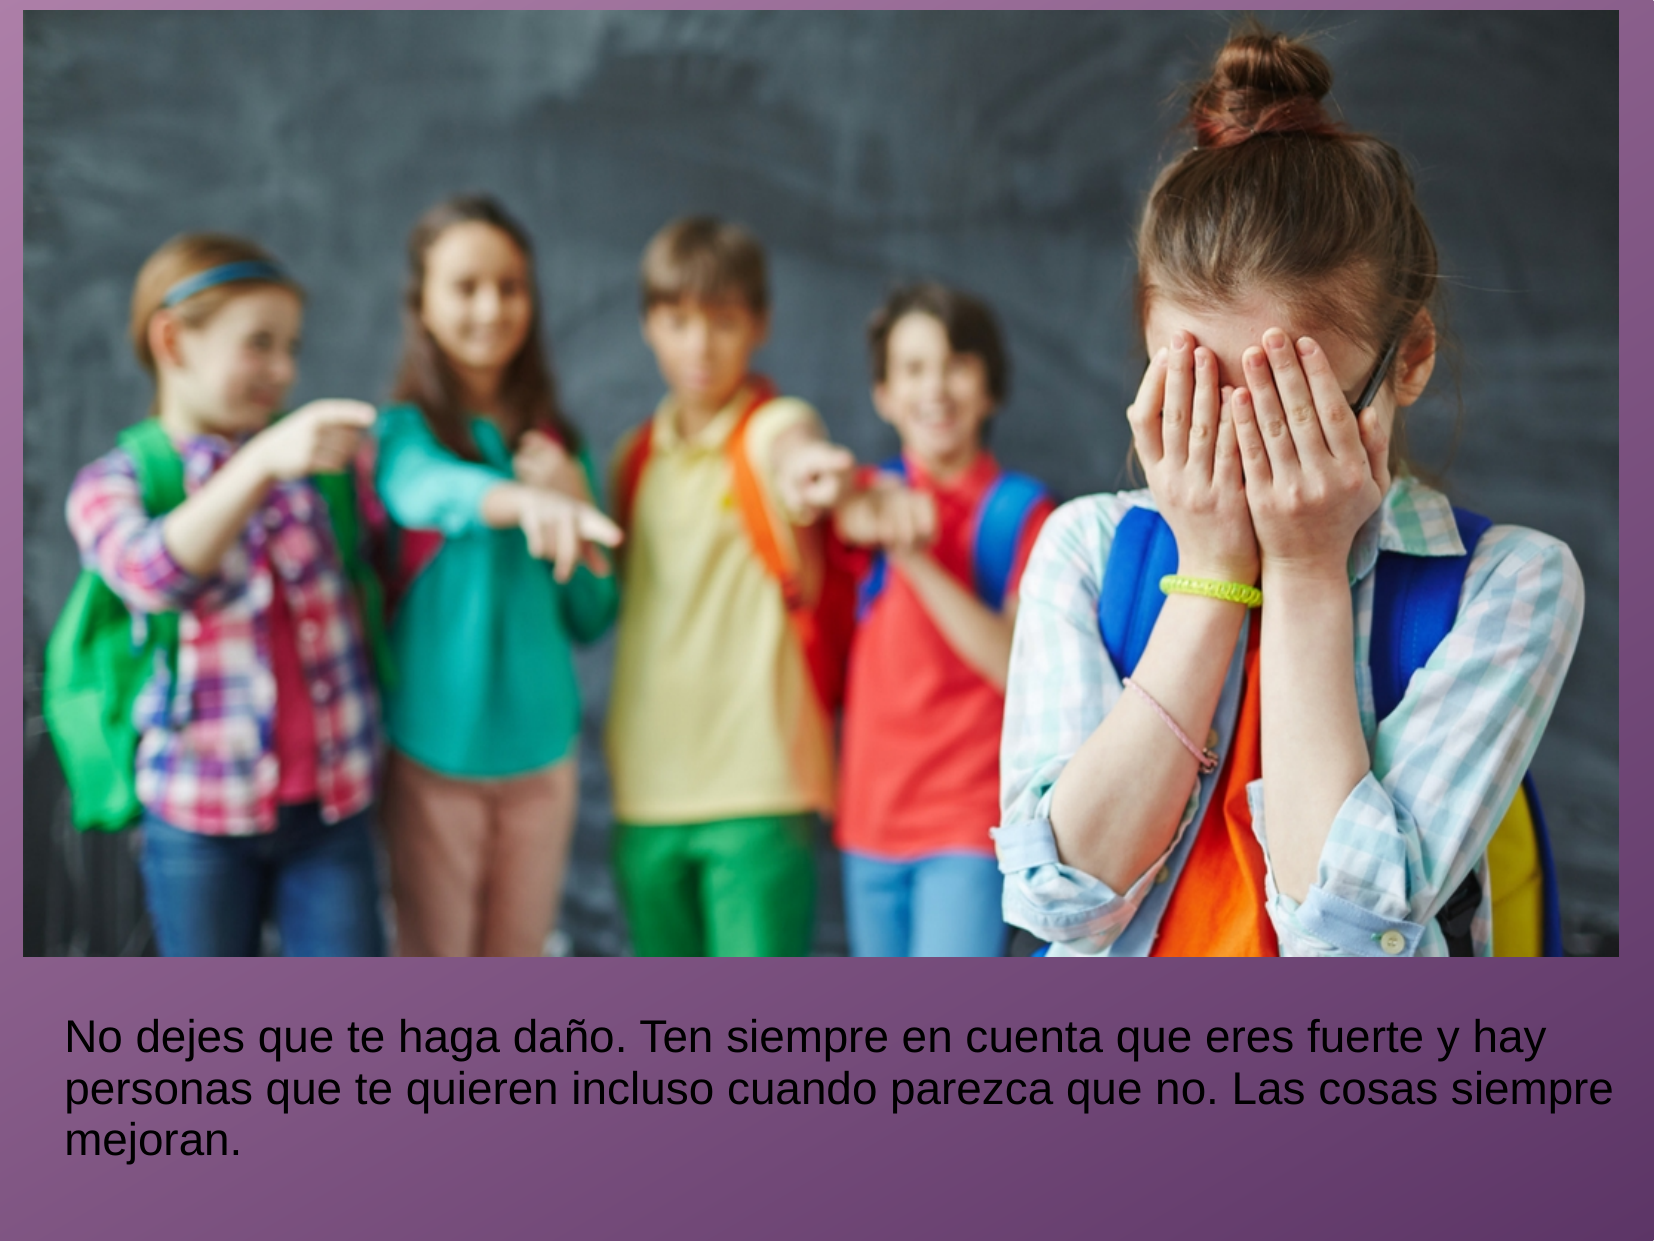

No dejes que te haga daño. Ten siempre en cuenta que eres fuerte y hay personas que te quieren incluso cuando parezca que no. Las cosas siempre mejoran.